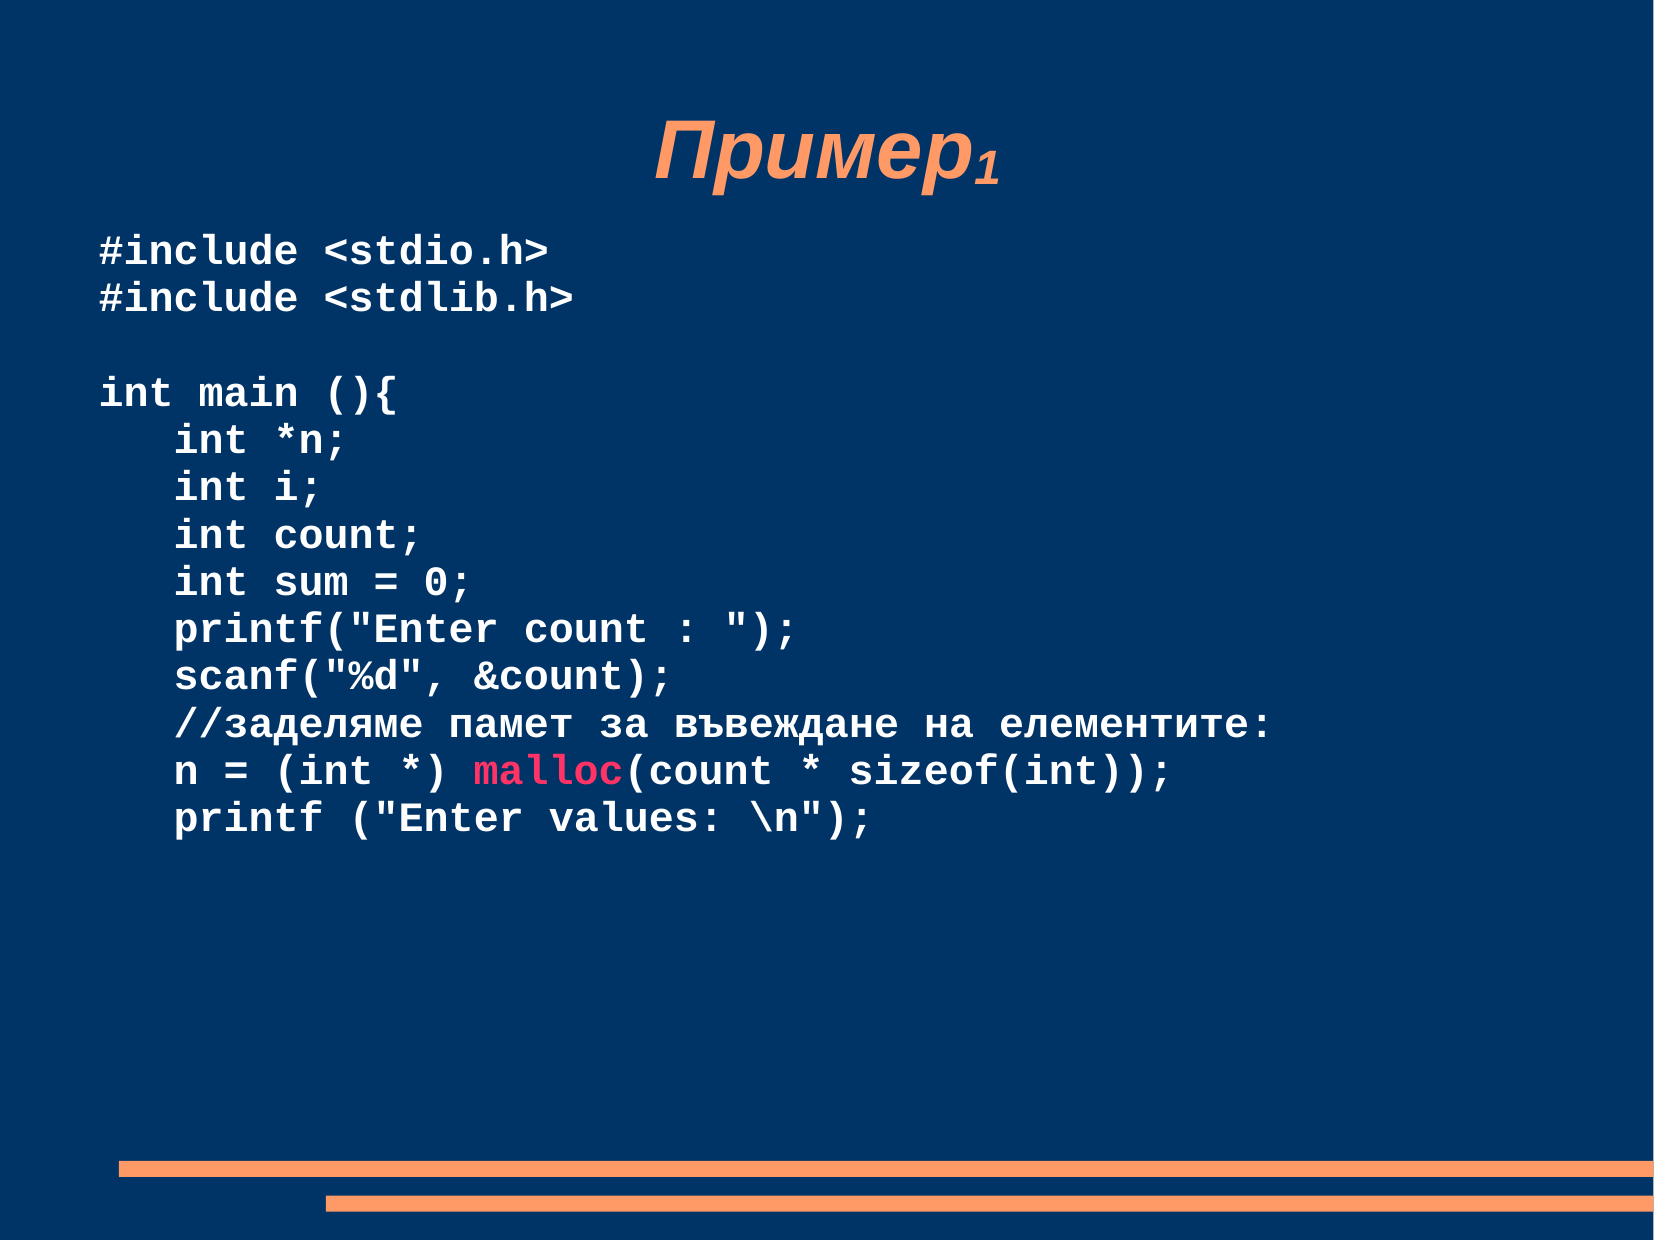

# Пример1
#include <stdio.h>
#include <stdlib.h>
int main (){
	int *n;
	int i;
	int count;
	int sum = 0;
	printf("Enter count : ");
	scanf("%d", &count);
	//заделяме памет за въвеждане на елементите:
	n = (int *) malloc(count * sizeof(int));
	printf ("Enter values: \n");